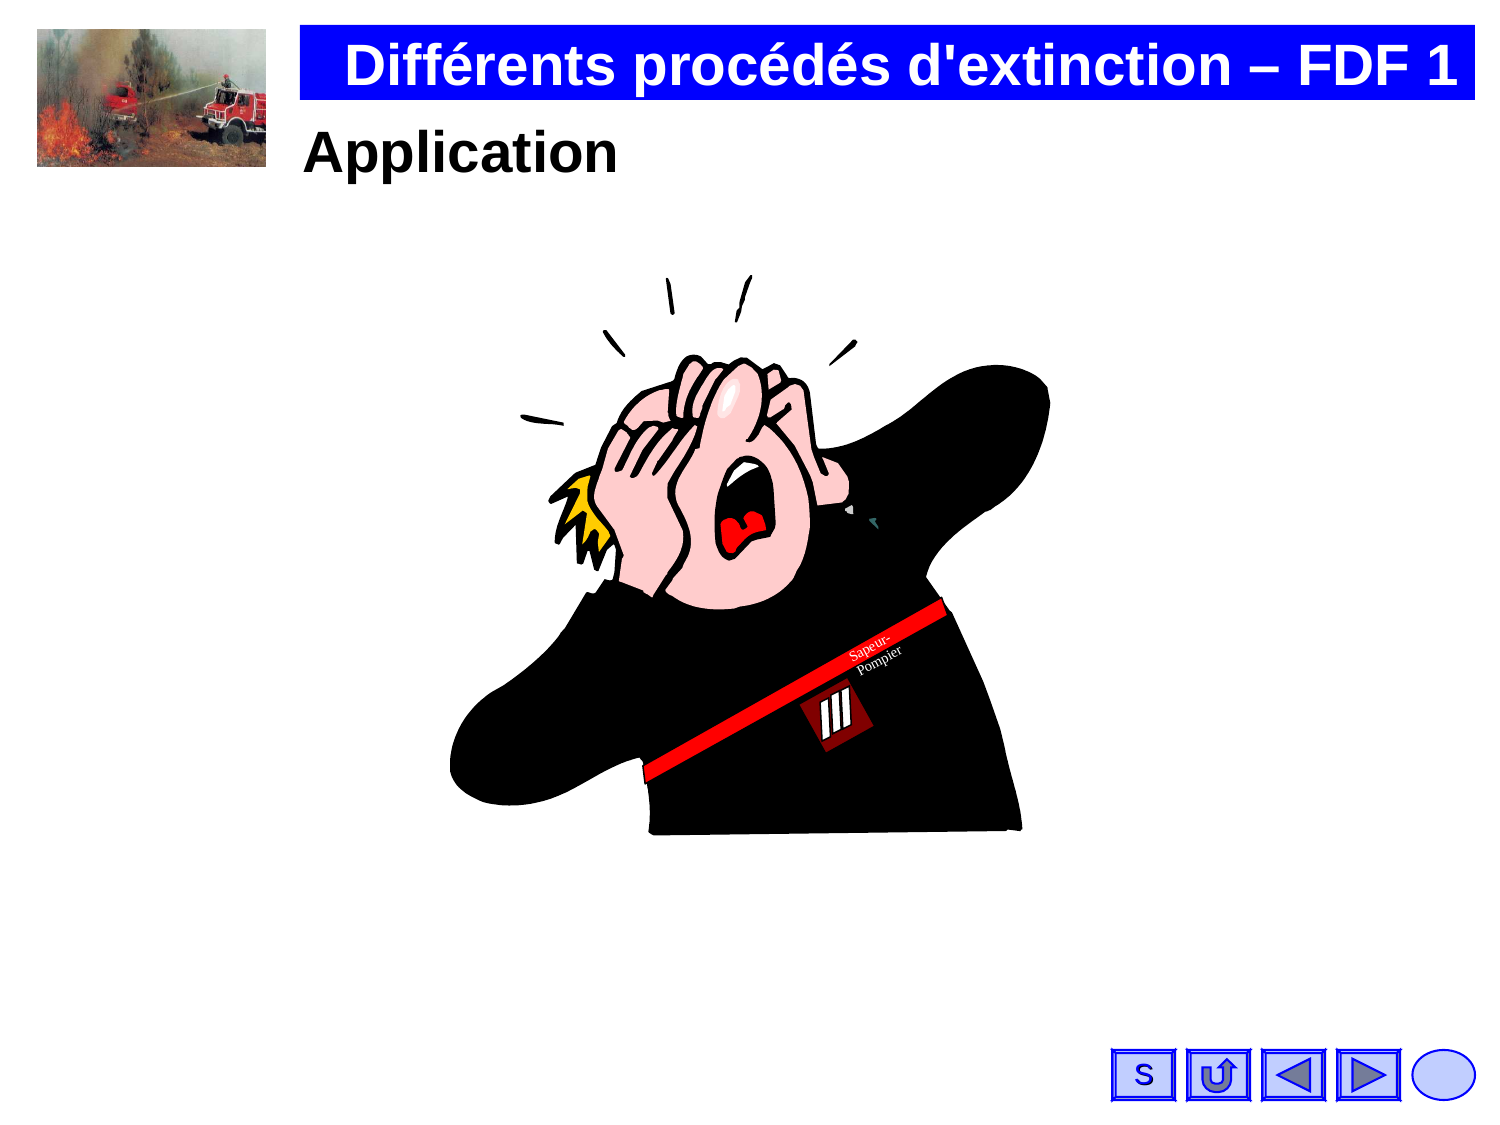

Différents procédés d'extinction – FDF 1
Application
Sapeur-Pompier